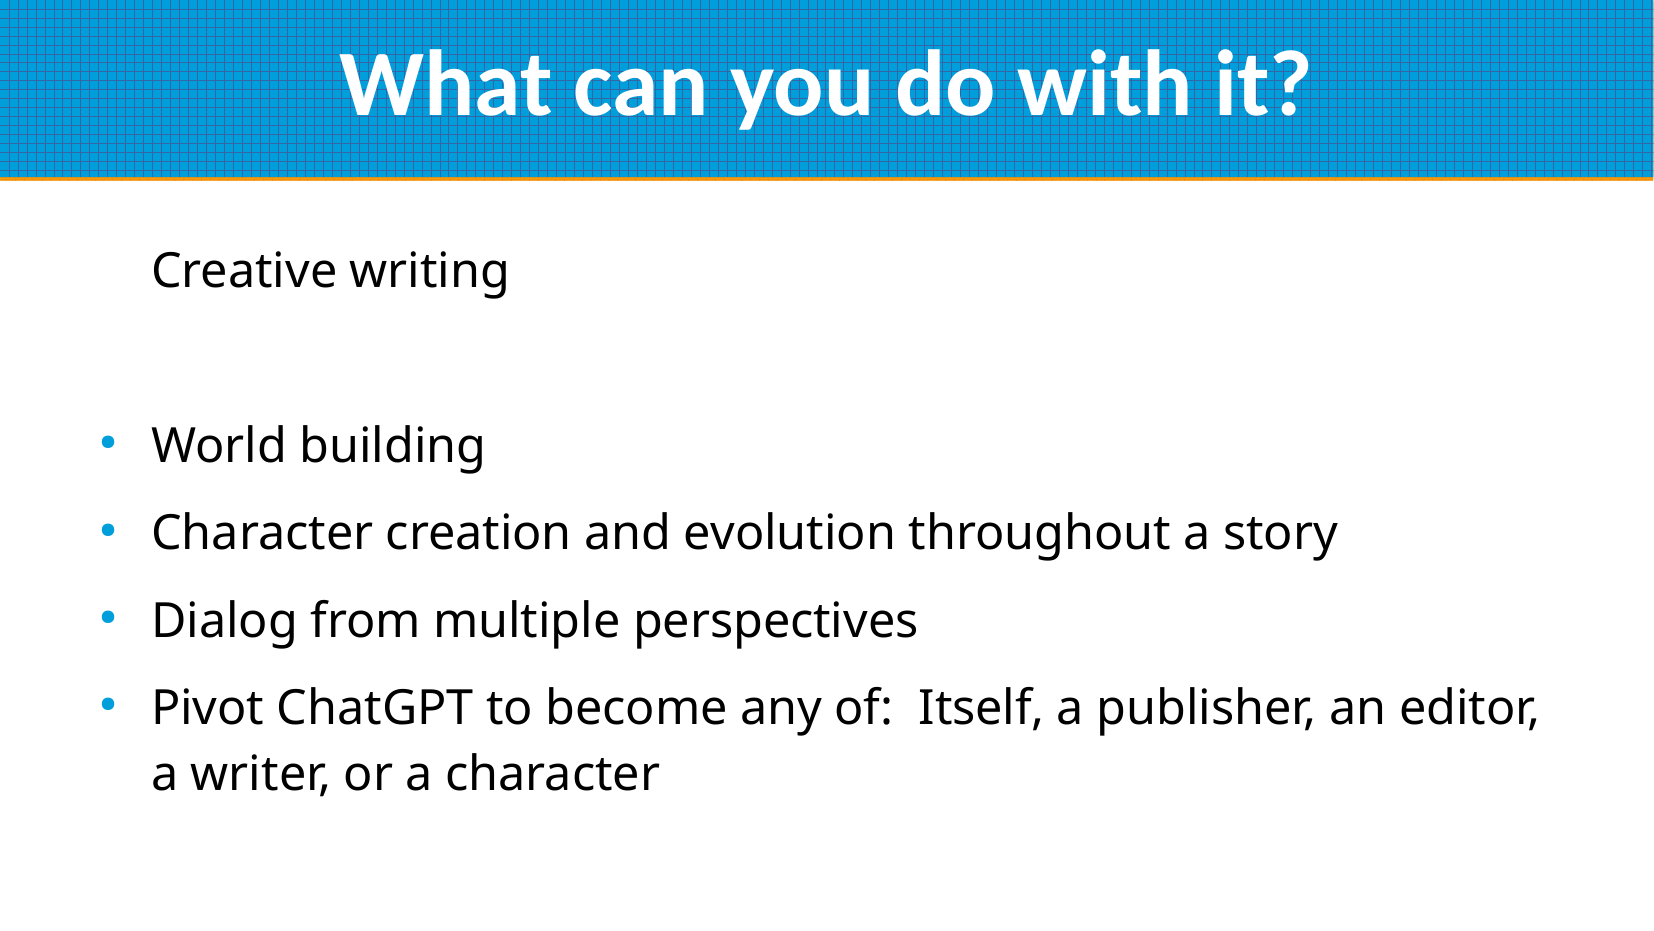

# What can you do with it?
Creative writing
World building
Character creation and evolution throughout a story
Dialog from multiple perspectives
Pivot ChatGPT to become any of: Itself, a publisher, an editor, a writer, or a character